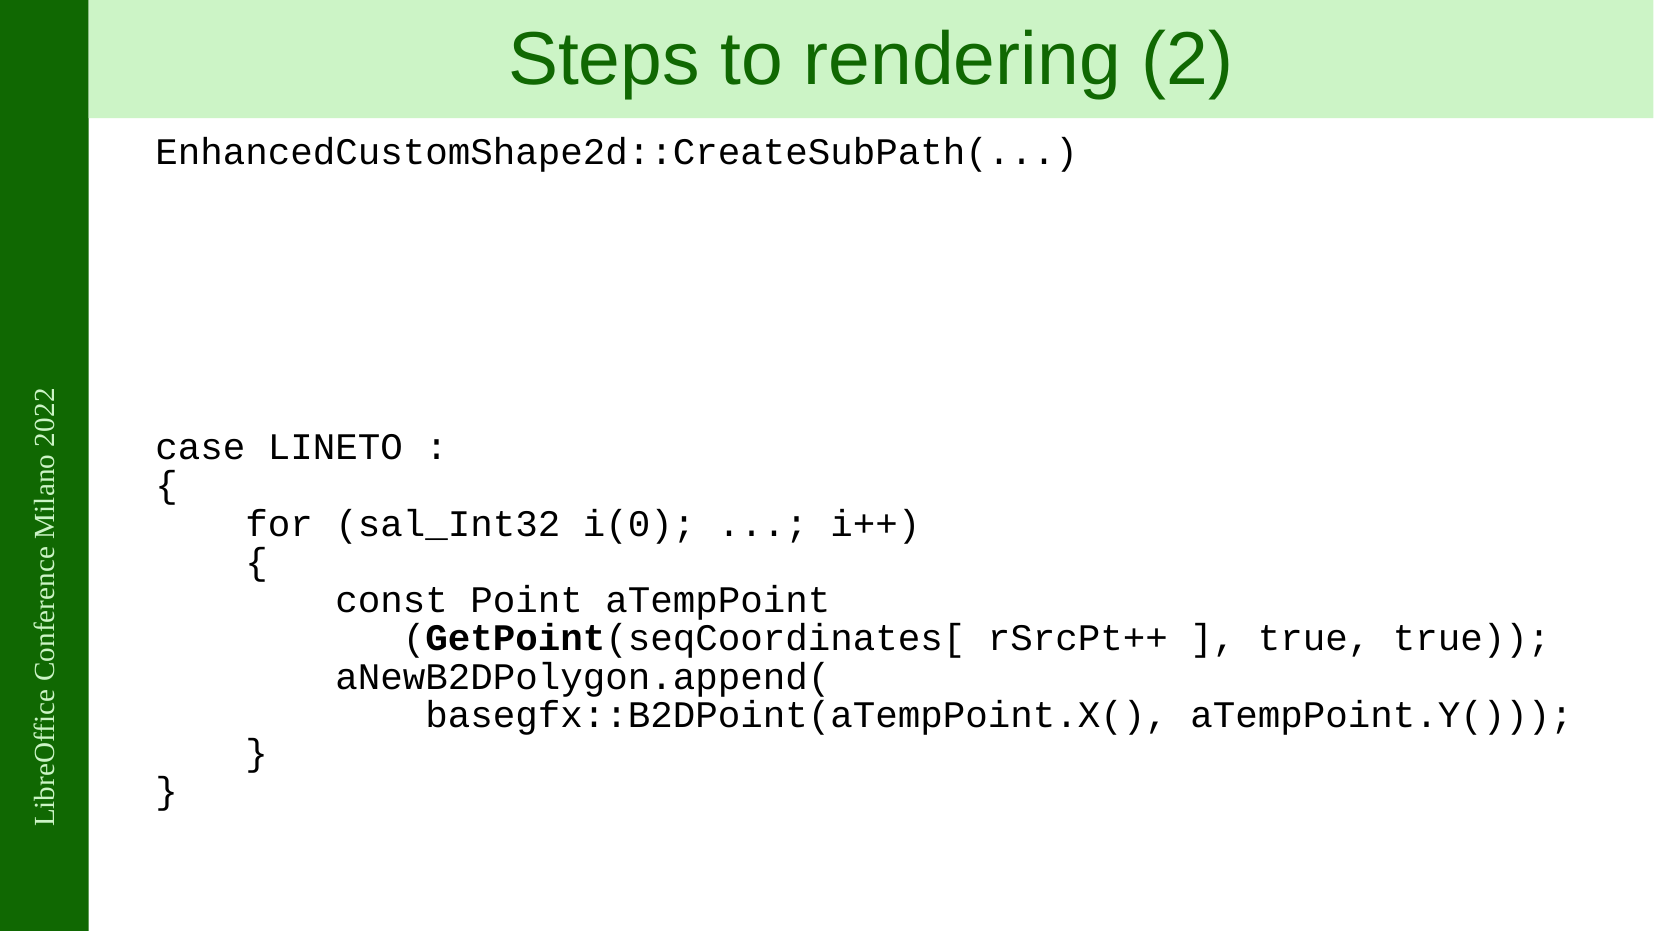

# Steps to rendering (2)
EnhancedCustomShape2d::CreateSubPath(...)
Such sub-path is a sequence of points building a polygon. The different commands in the enhanced path produce points, which constitute the to be drawn line. The method CreateSubPath has a large switch about the type of a command in the enhanced path, here the case “line to”, for example.
case LINETO :
{
 for (sal_Int32 i(0); ...; i++)
 {
 const Point aTempPoint
 (GetPoint(seqCoordinates[ rSrcPt++ ], true, true));
 aNewB2DPolygon.append(
 basegfx::B2DPoint(aTempPoint.X(), aTempPoint.Y()));
 }
}
3